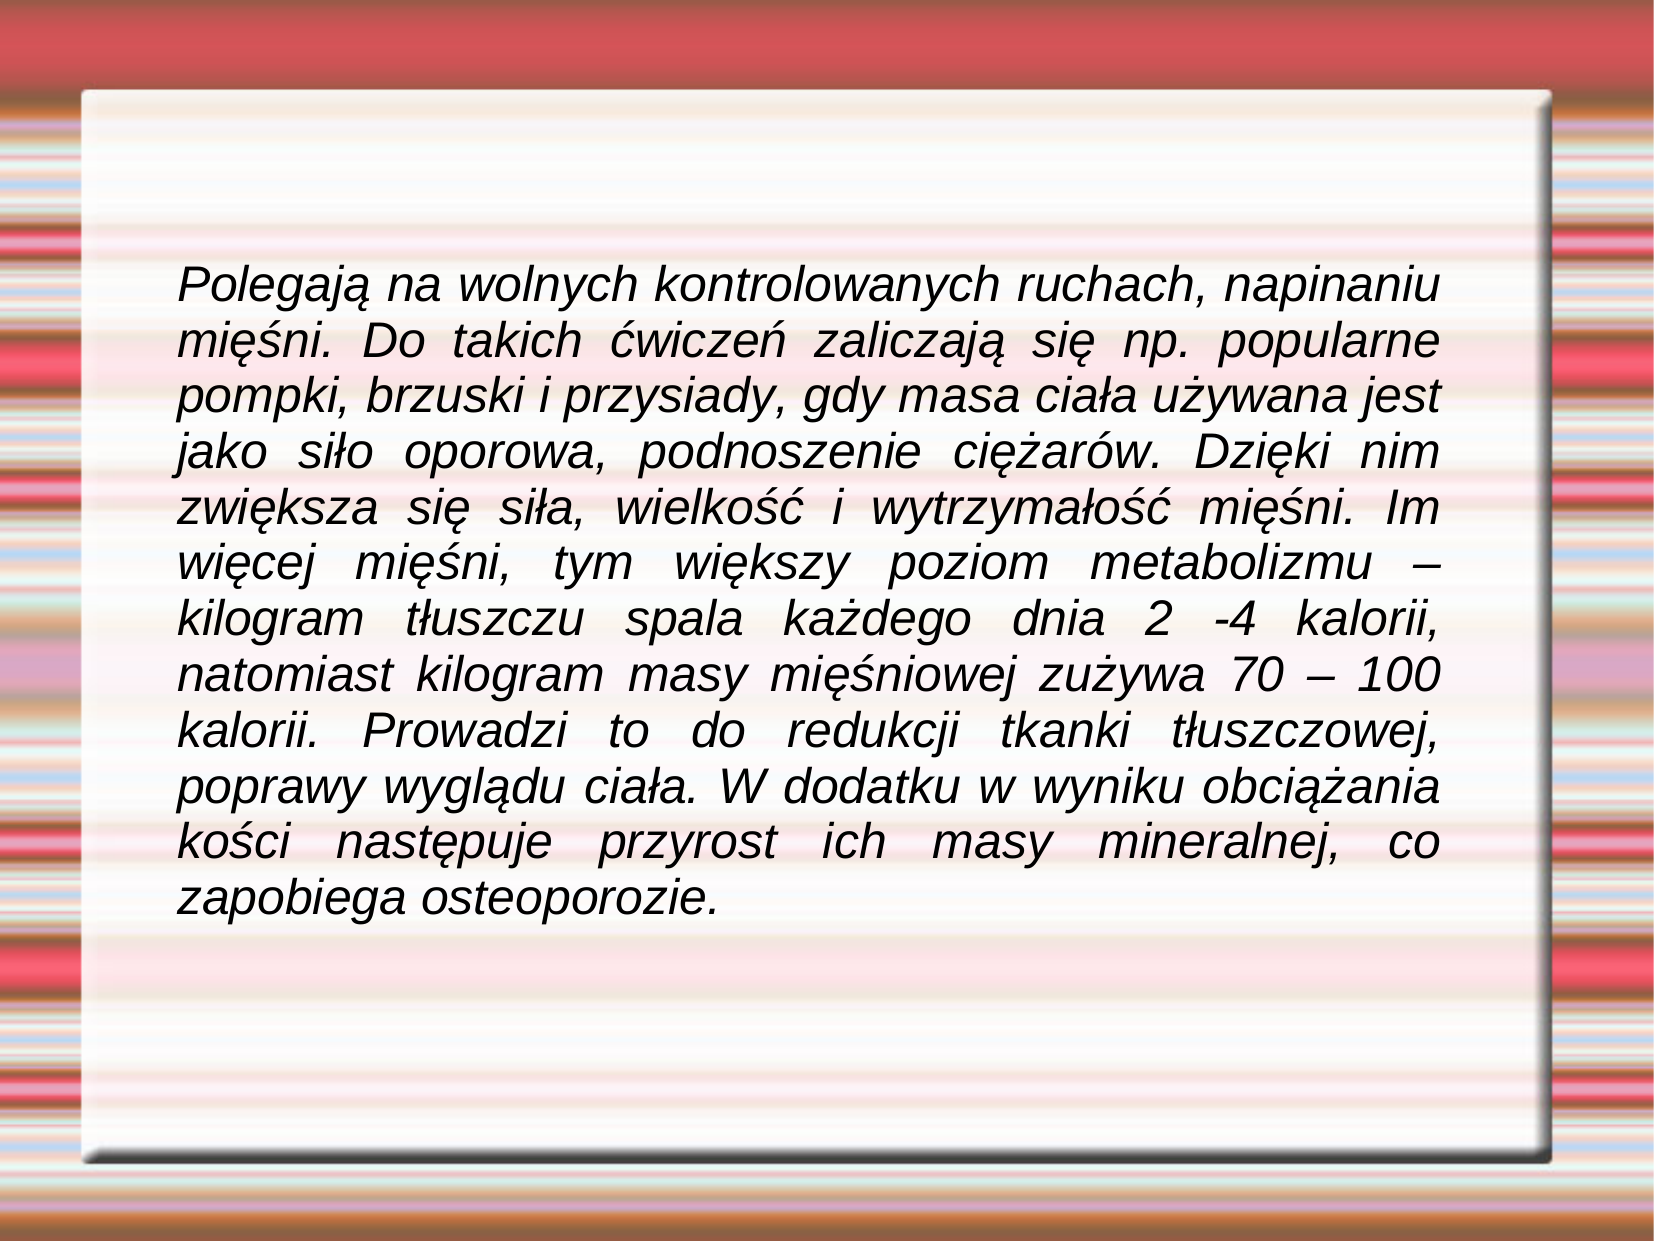

# Polegają na wolnych kontrolowanych ruchach, napinaniu mięśni. Do takich ćwiczeń zaliczają się np. popularne pompki, brzuski i przysiady, gdy masa ciała używana jest jako siło oporowa, podnoszenie ciężarów. Dzięki nim zwiększa się siła, wielkość i wytrzymałość mięśni. Im więcej mięśni, tym większy poziom metabolizmu – kilogram tłuszczu spala każdego dnia 2 -4 kalorii, natomiast kilogram masy mięśniowej zużywa 70 – 100 kalorii. Prowadzi to do redukcji tkanki tłuszczowej, poprawy wyglądu ciała. W dodatku w wyniku obciążania kości następuje przyrost ich masy mineralnej, co zapobiega osteoporozie.